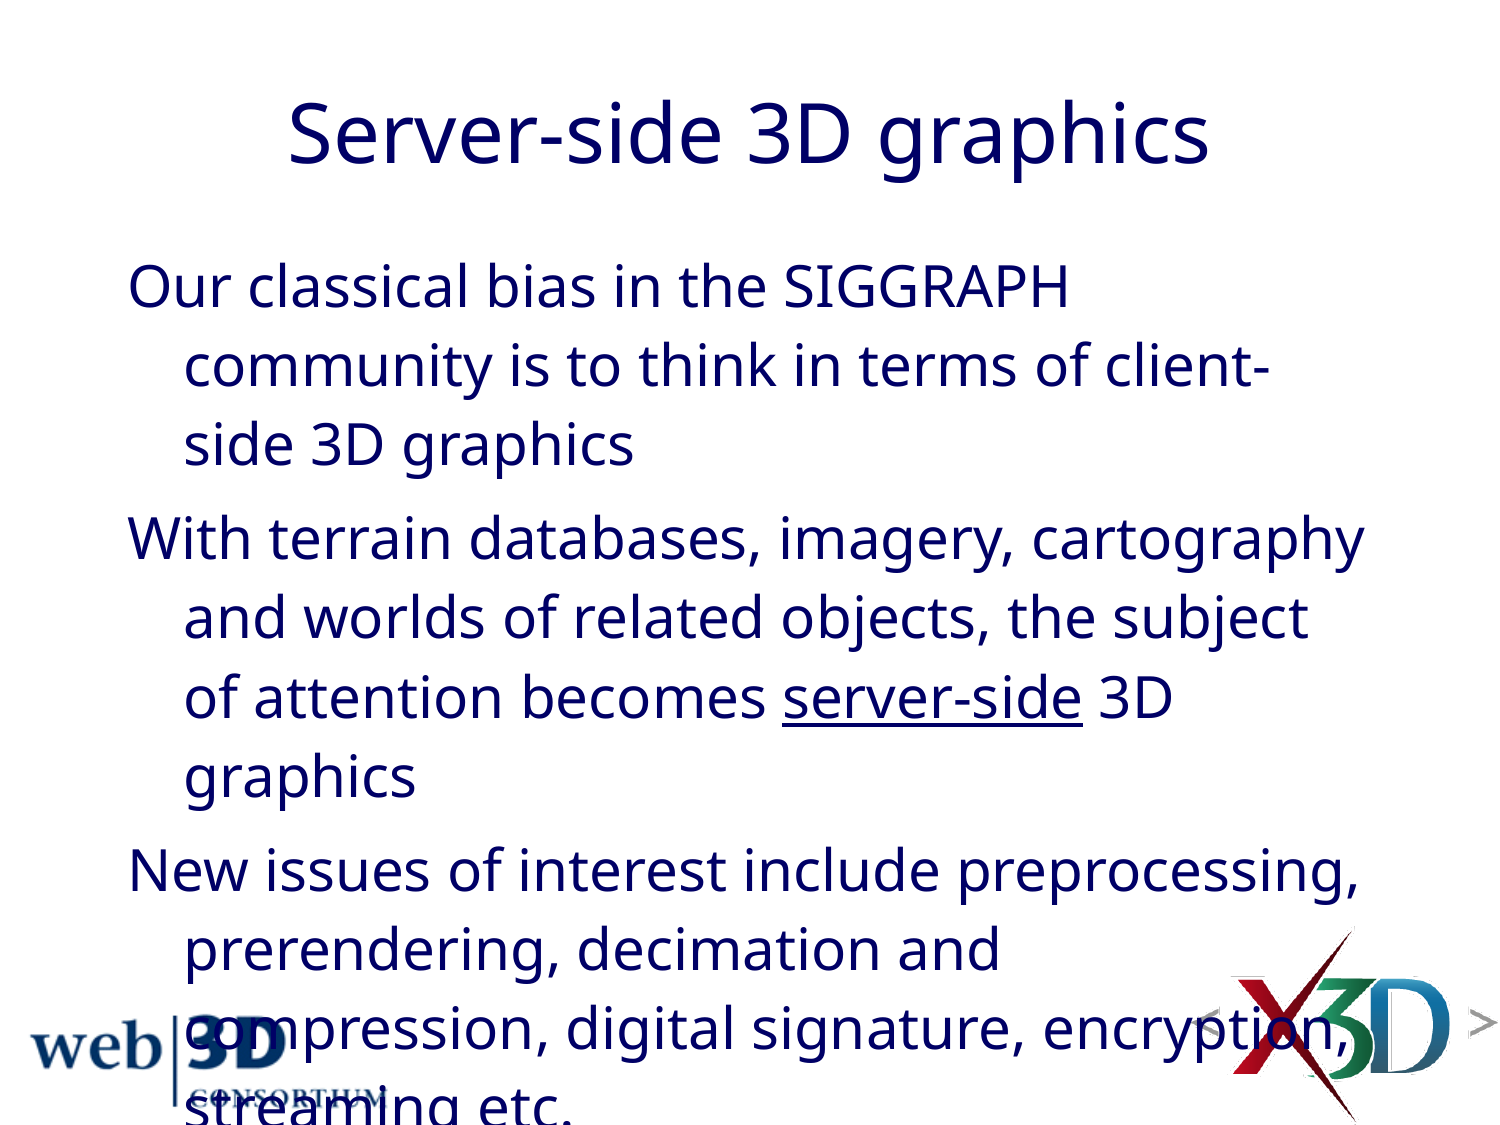

# Server-side 3D graphics
Our classical bias in the SIGGRAPH community is to think in terms of client-side 3D graphics
With terrain databases, imagery, cartography and worlds of related objects, the subject of attention becomes server-side 3D graphics
New issues of interest include preprocessing, prerendering, decimation and compression, digital signature, encryption, streaming etc.
Important work to mainstream X3D continues